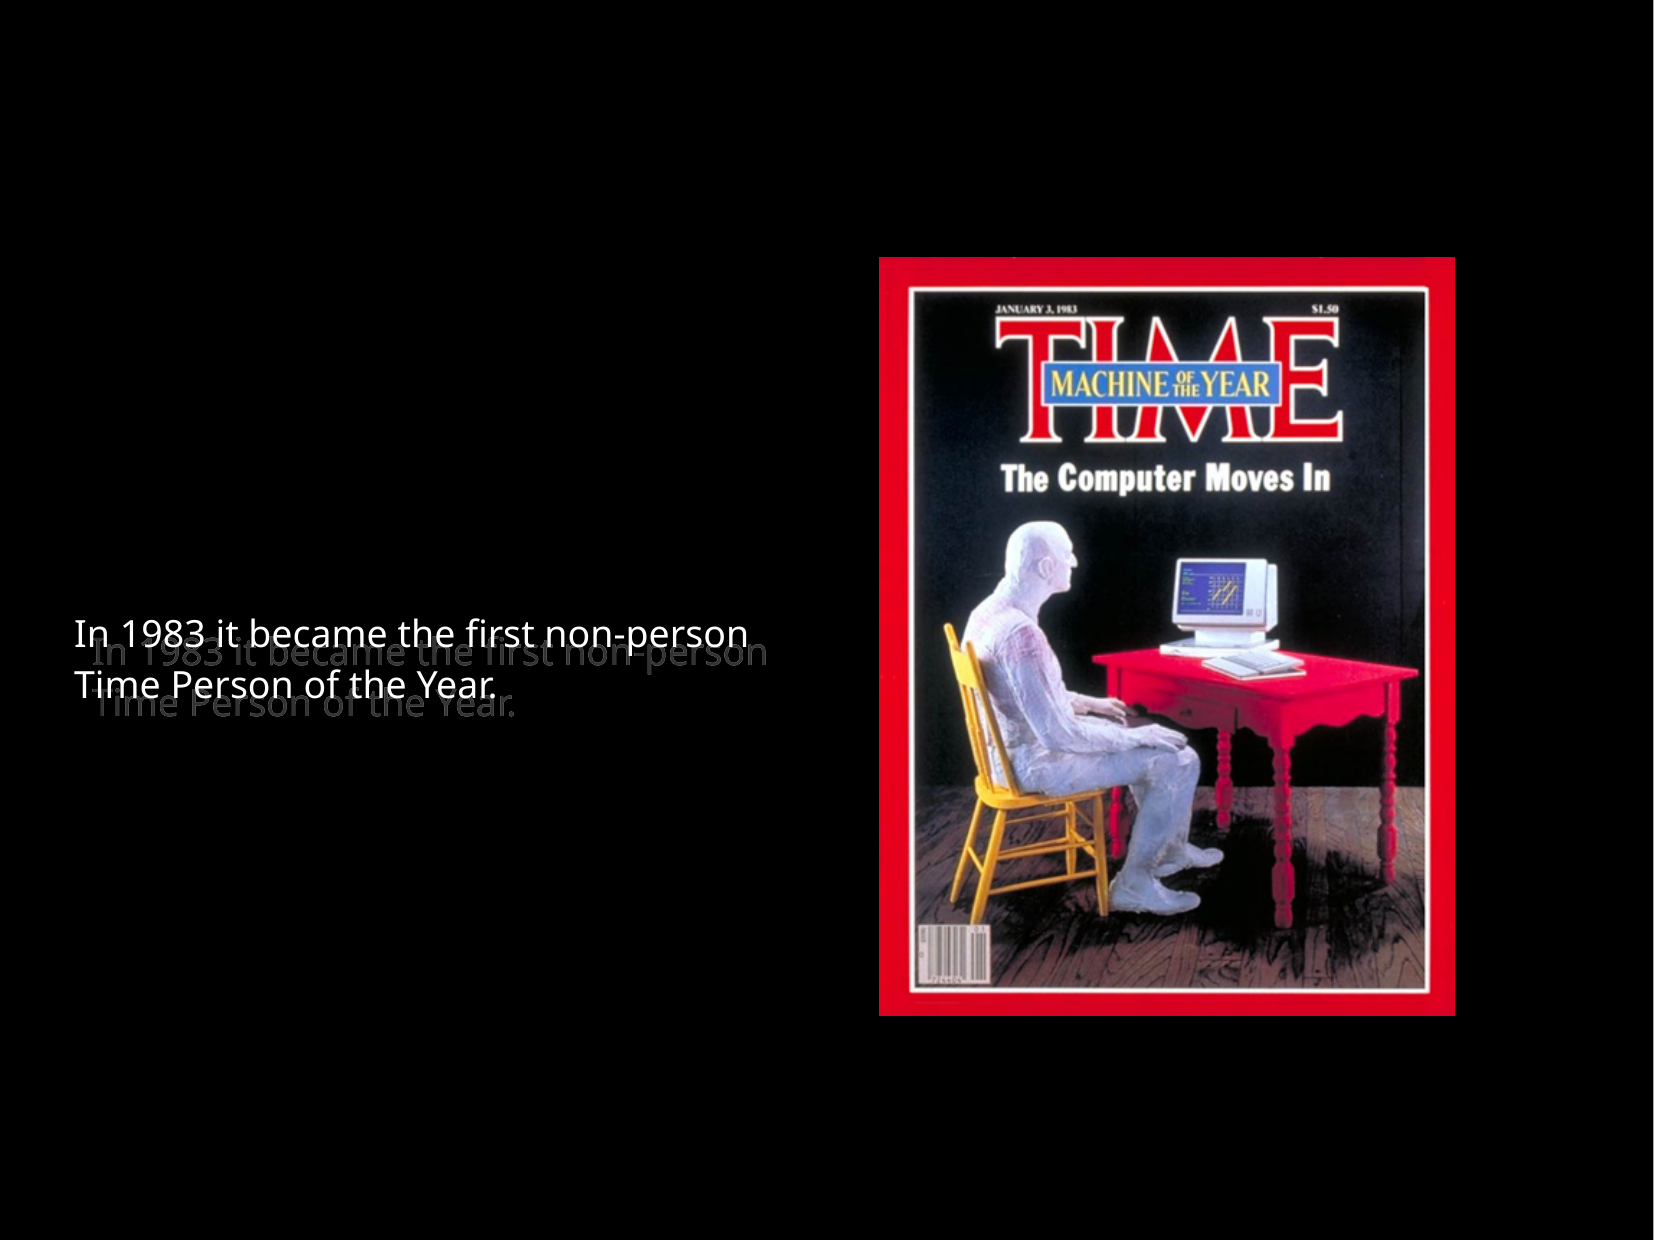

In 1983 it became the first non-person
Time Person of the Year.